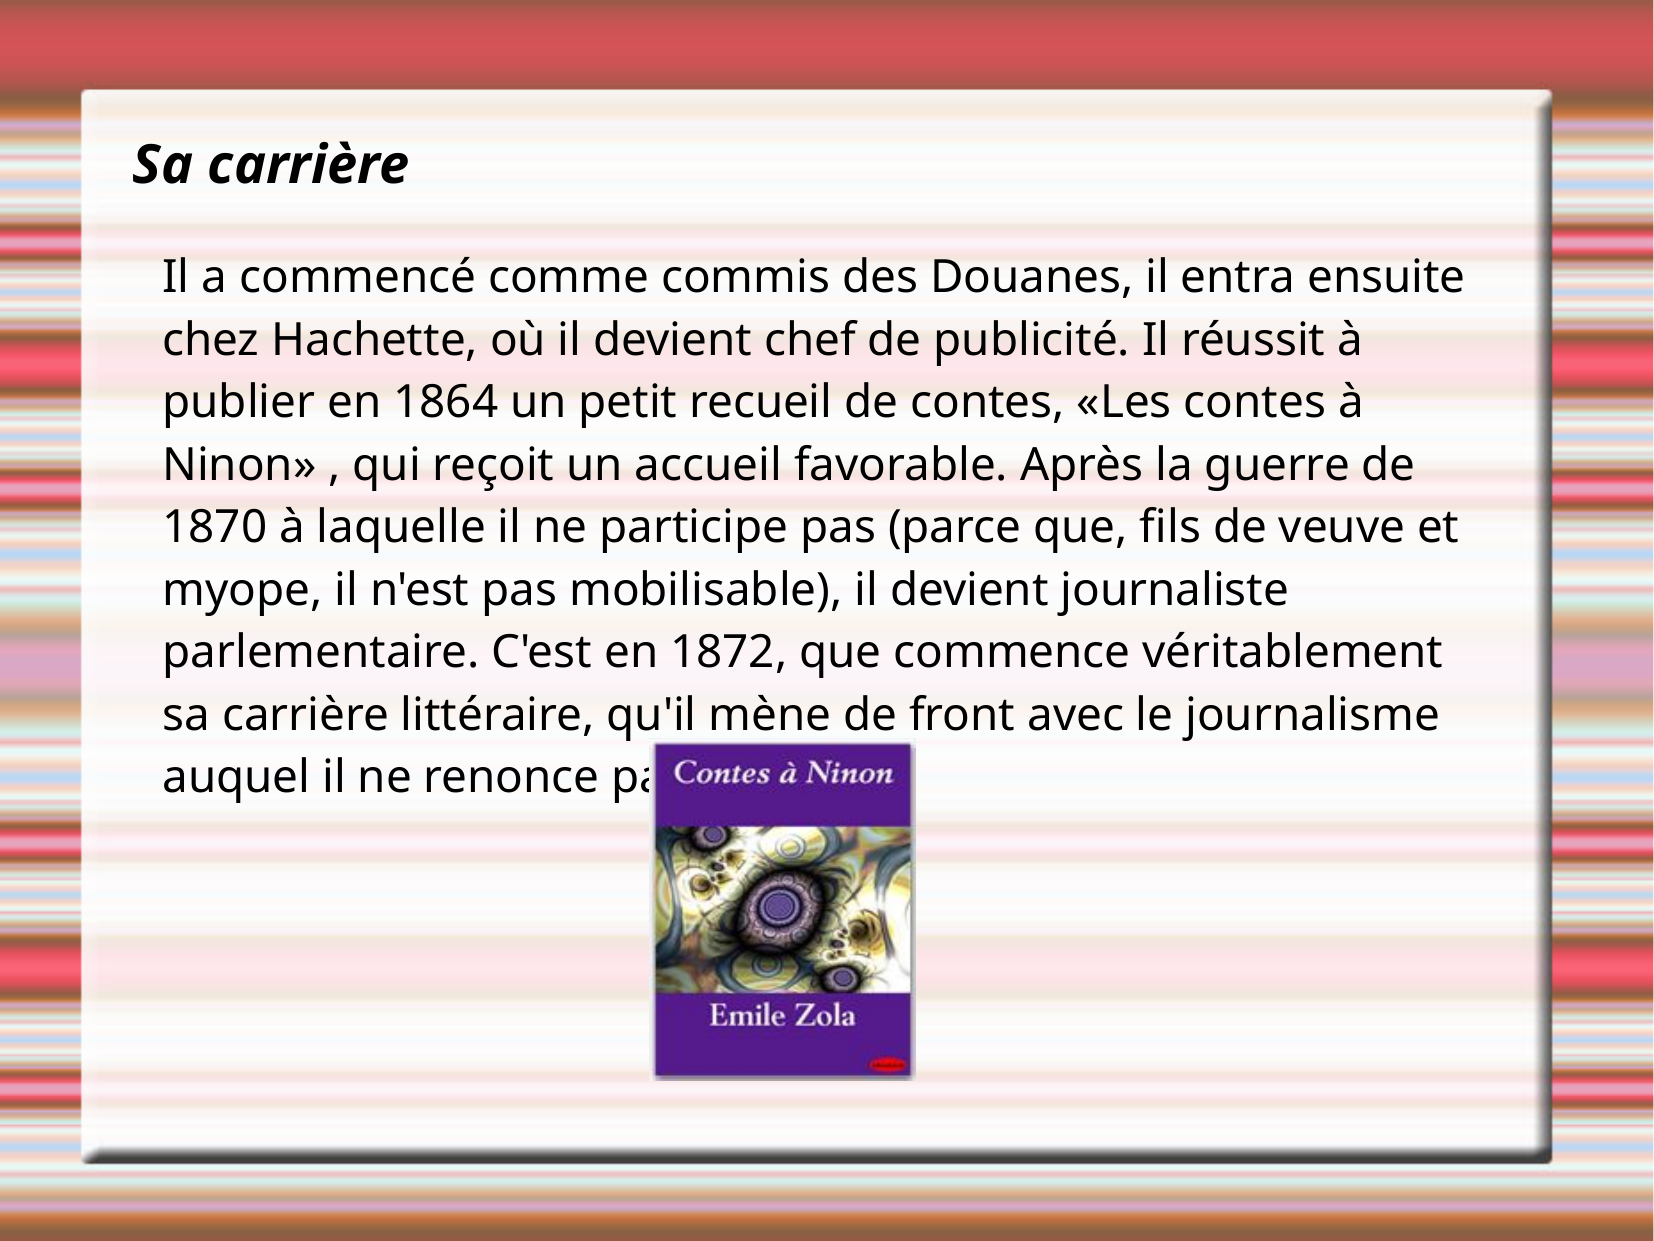

Sa carrière
Il a commencé comme commis des Douanes, il entra ensuite chez Hachette, où il devient chef de publicité. Il réussit à publier en 1864 un petit recueil de contes, «Les contes à Ninon» , qui reçoit un accueil favorable. Après la guerre de 1870 à laquelle il ne participe pas (parce que, fils de veuve et myope, il n'est pas mobilisable), il devient journaliste parlementaire. C'est en 1872, que commence véritablement sa carrière littéraire, qu'il mène de front avec le journalisme auquel il ne renonce pas.